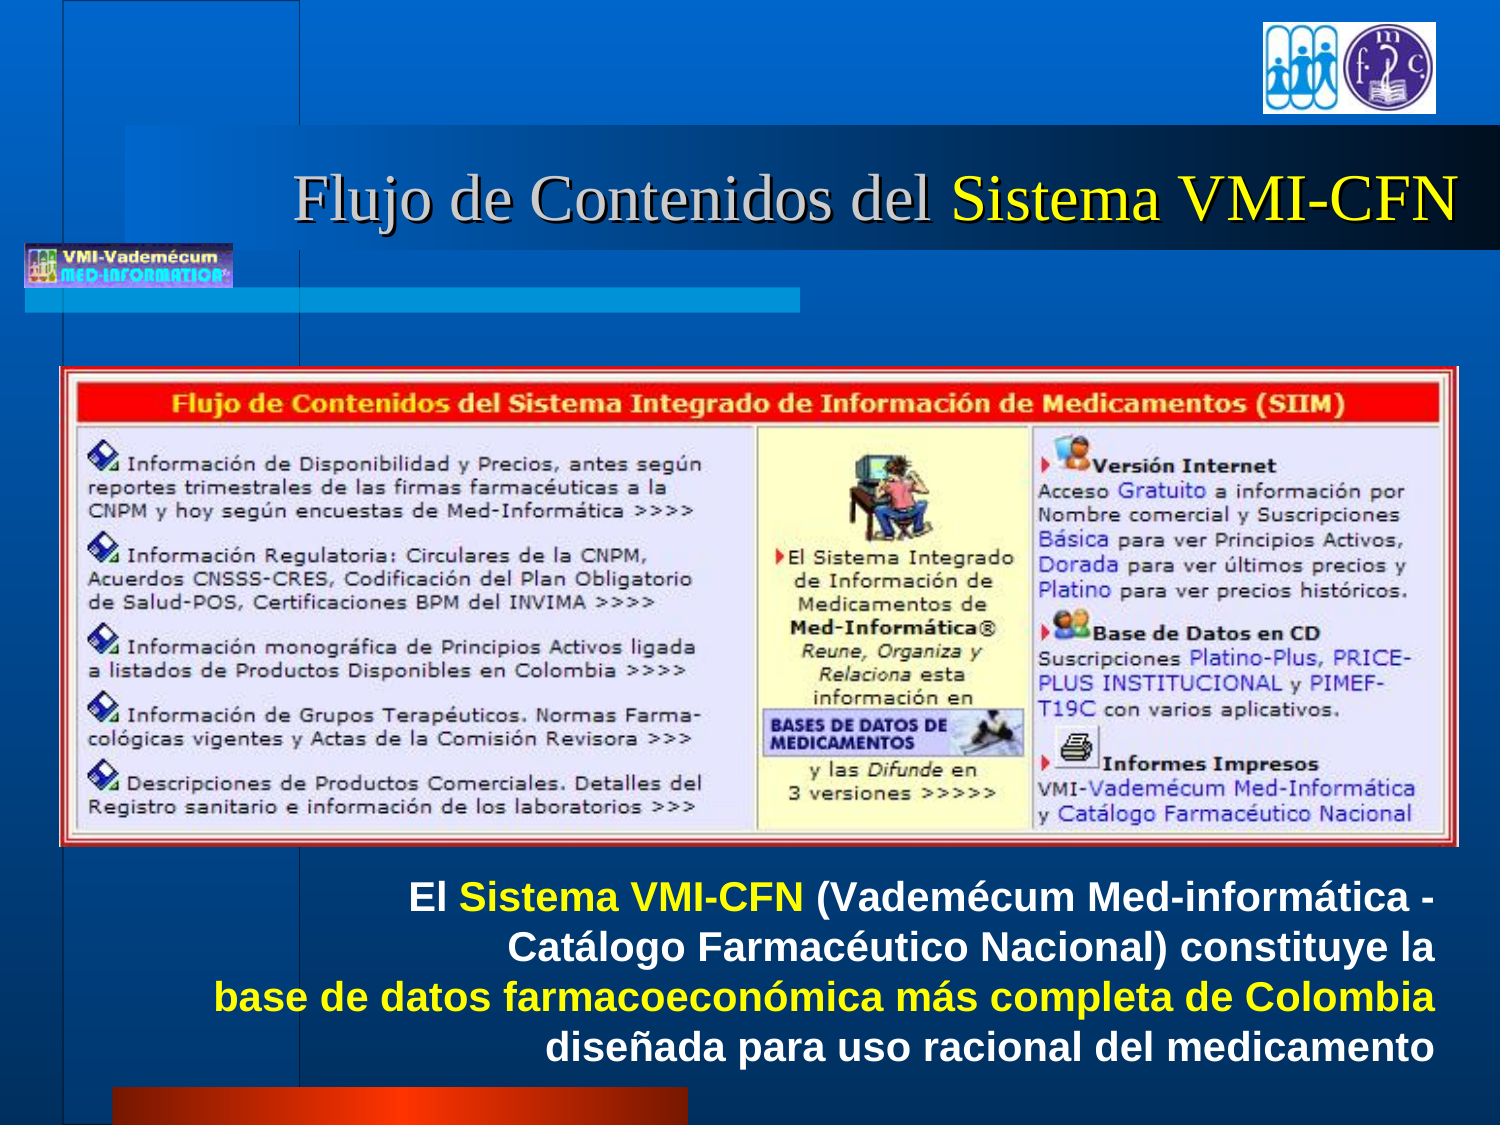

Flujo de Contenidos del Sistema VMI-CFN
El Sistema VMI-CFN (Vademécum Med-informática -
Catálogo Farmacéutico Nacional) constituye la
base de datos farmacoeconómica más completa de Colombia
diseñada para uso racional del medicamento